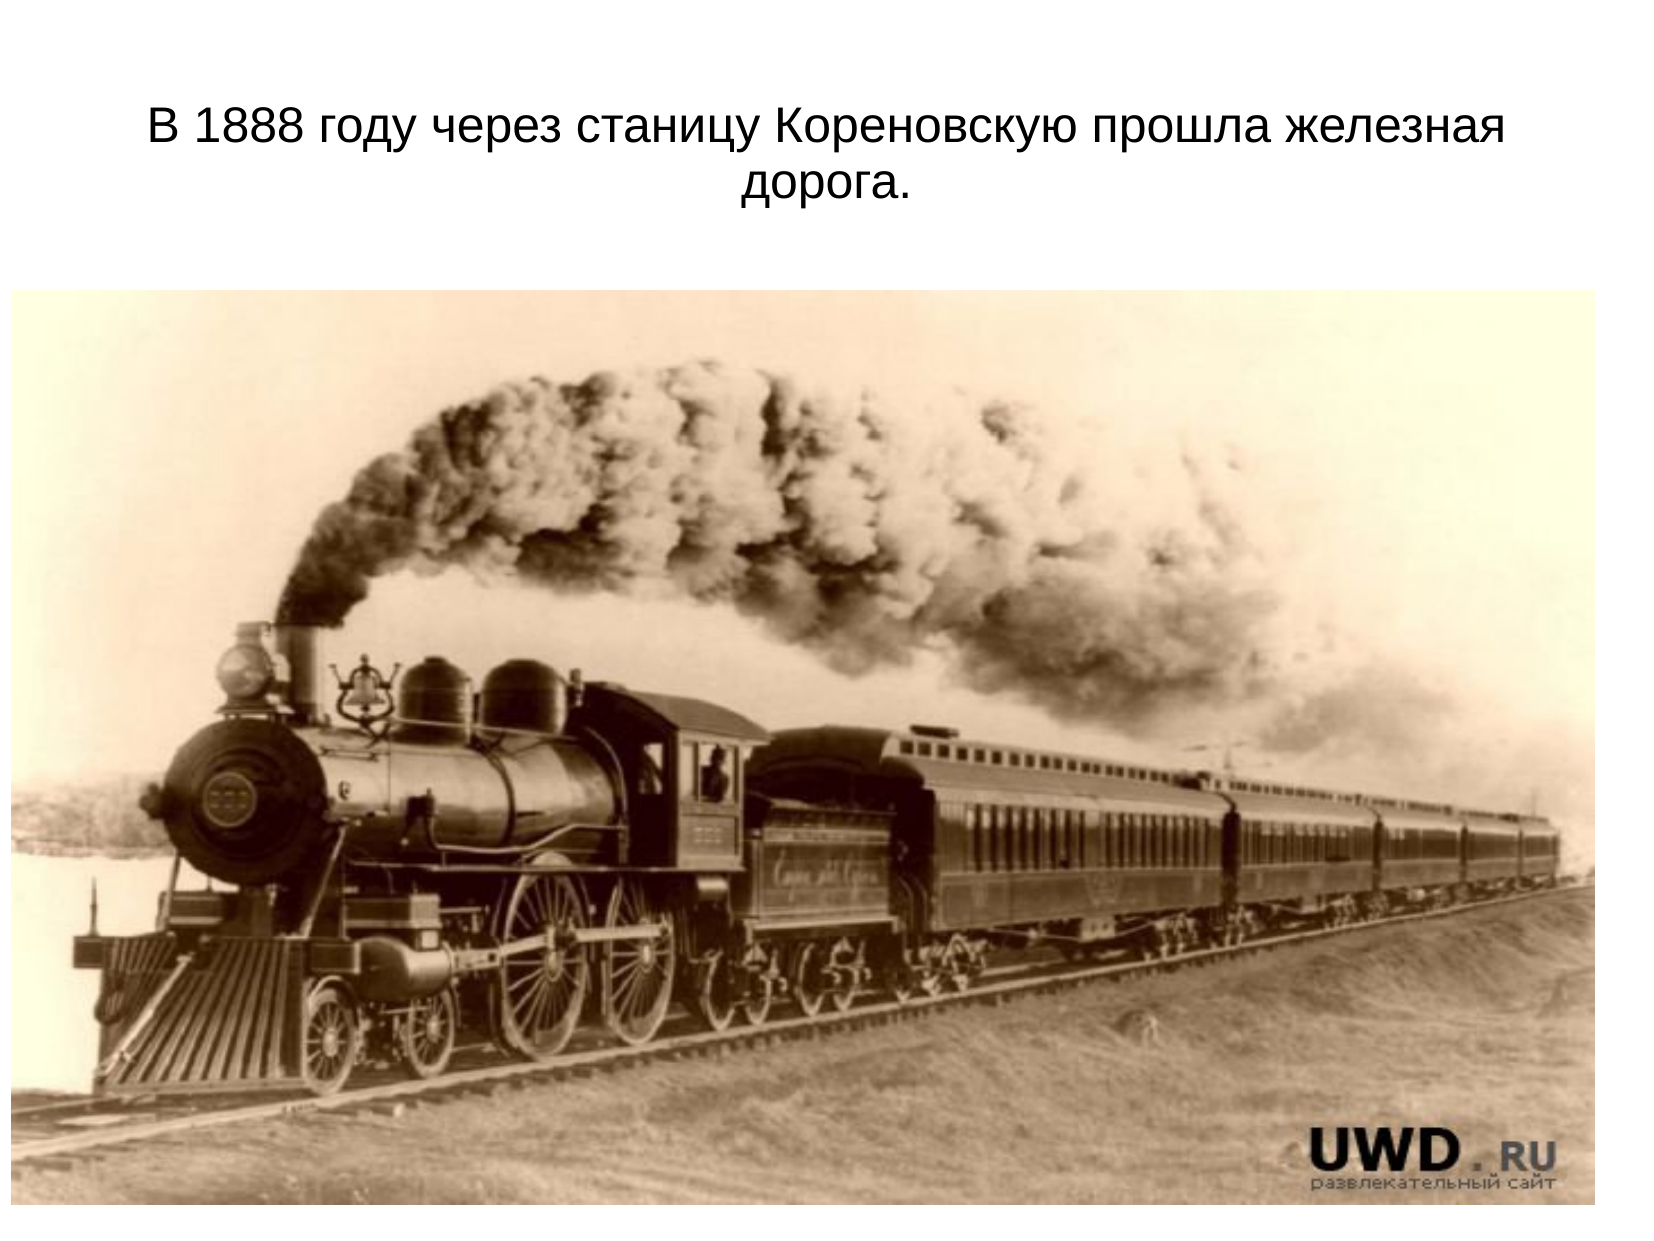

# В 1888 году через станицу Кореновскую прошла железная дорога.